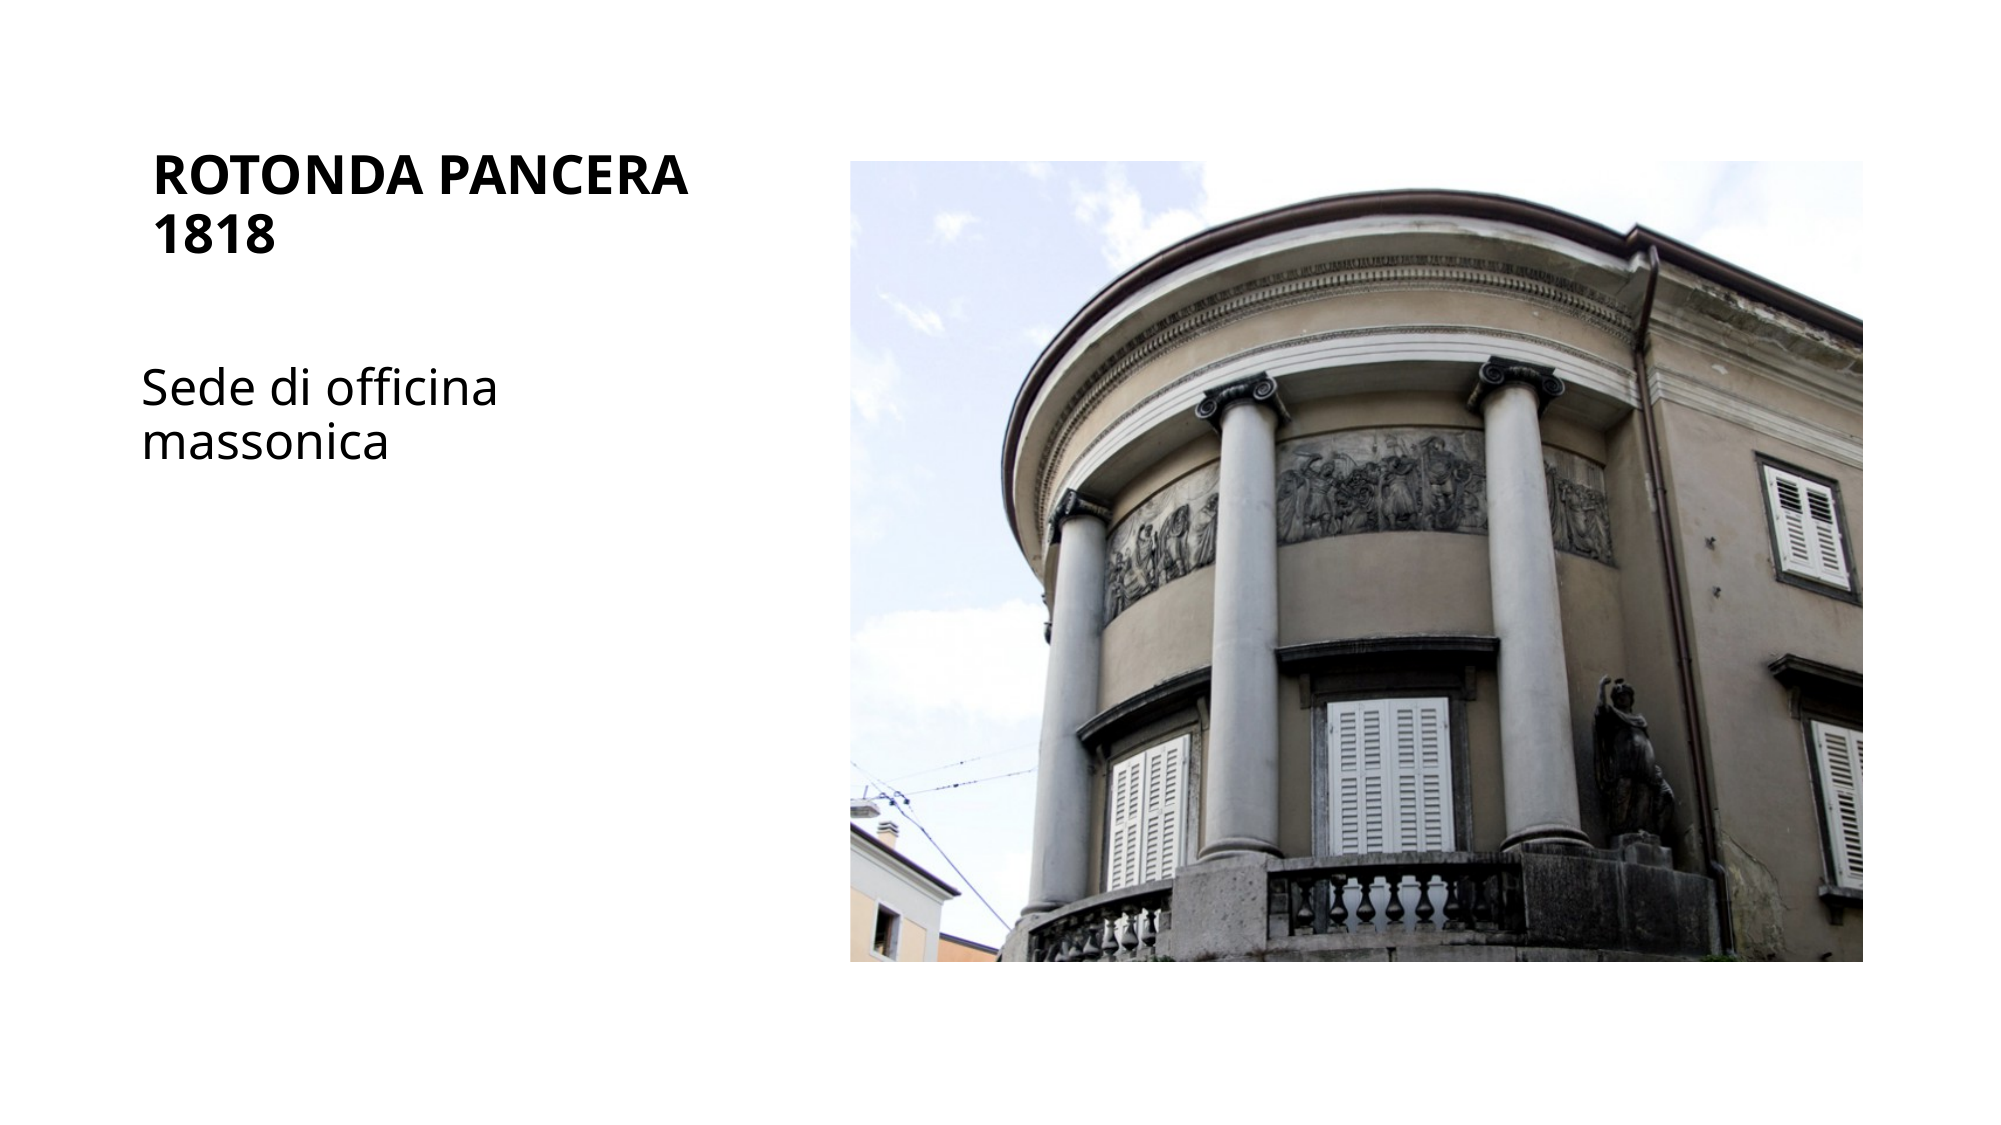

# ROTONDA PANCERA 1818
Sede di officina massonica